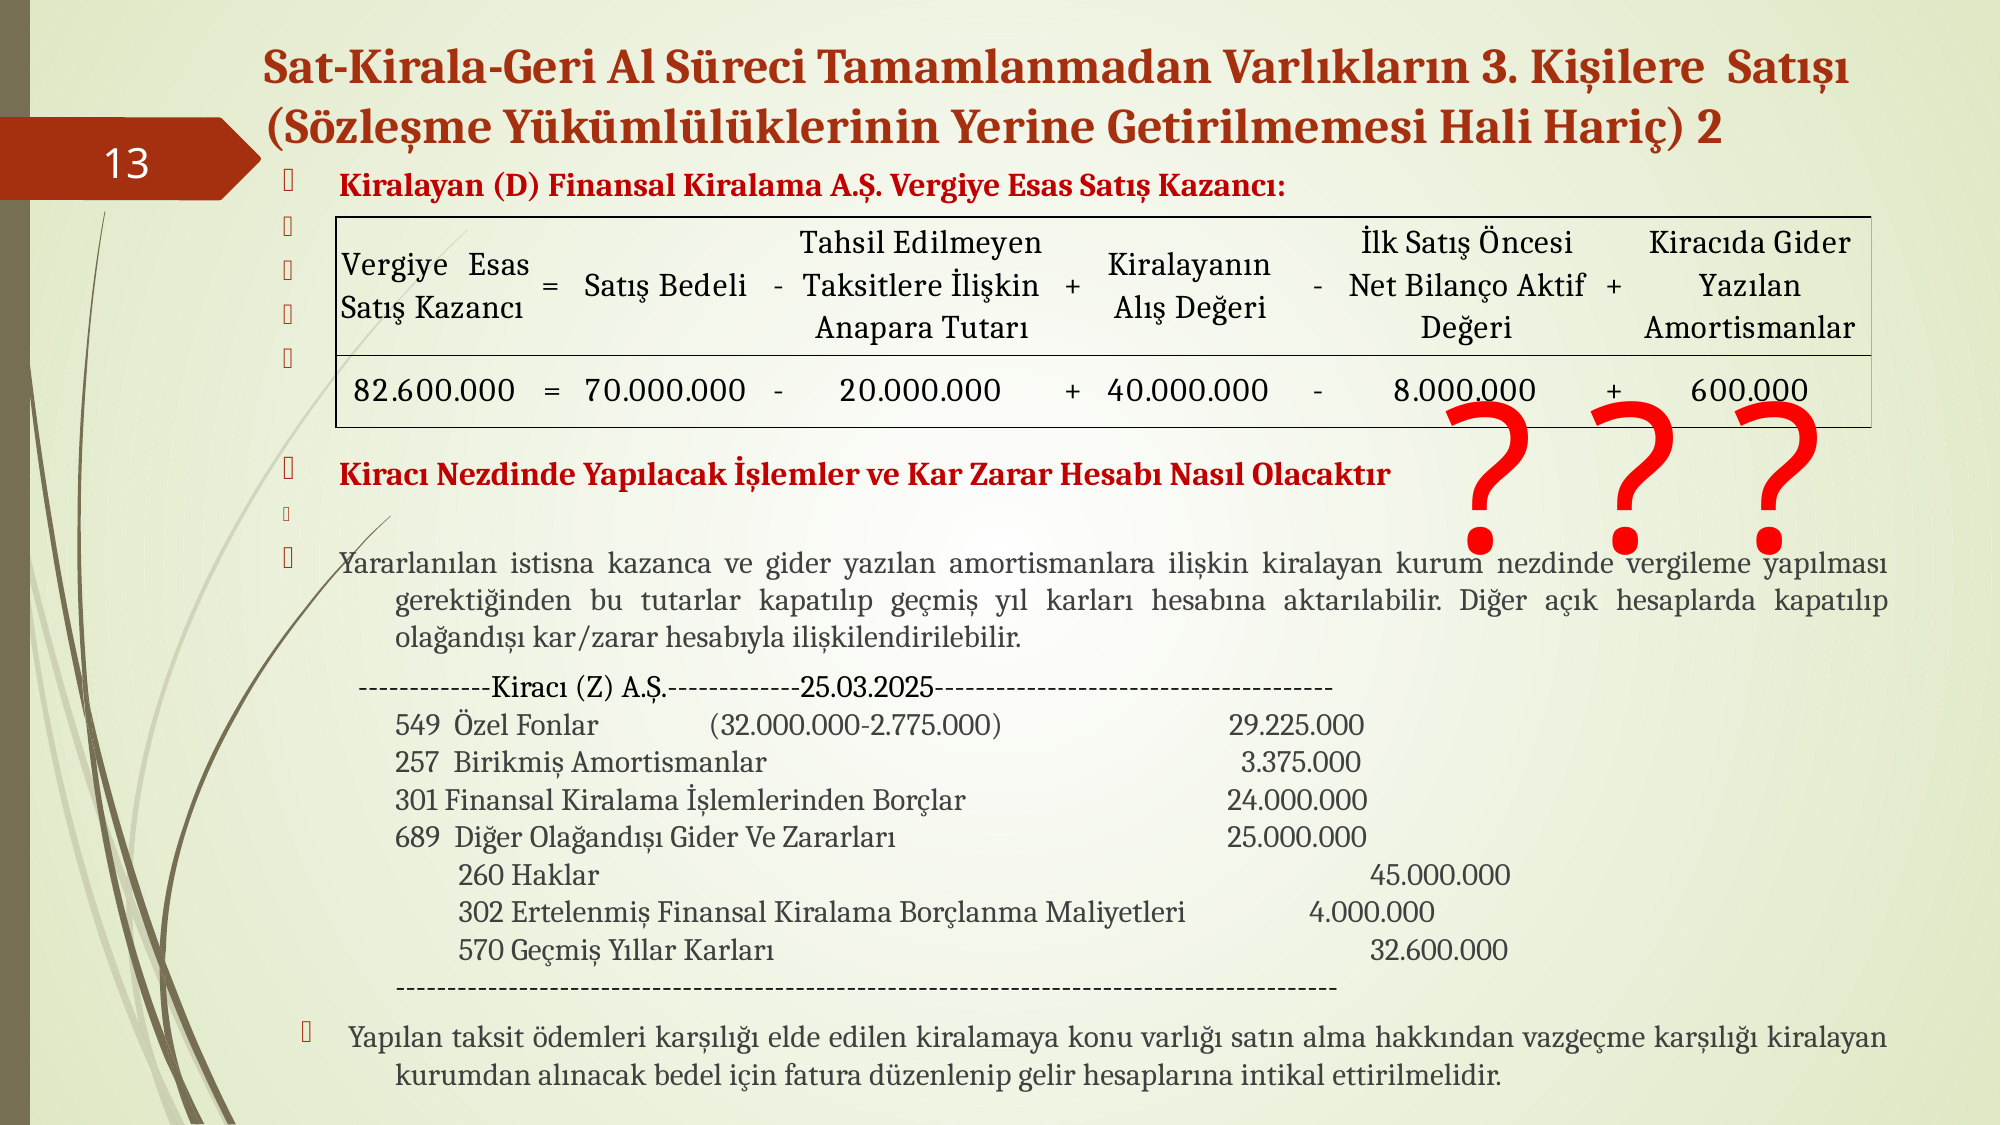

# Sat-Kirala-Geri Al Süreci Tamamlanmadan Varlıkların 3. Kişilere Satışı (Sözleşme Yükümlülüklerinin Yerine Getirilmemesi Hali Hariç) 2
Kiralayan (D) Finansal Kiralama A.Ş. Vergiye Esas Satış Kazancı:
Kiracı Nezdinde Yapılacak İşlemler ve Kar Zarar Hesabı Nasıl Olacaktır
Yararlanılan istisna kazanca ve gider yazılan amortismanlara ilişkin kiralayan kurum nezdinde vergileme yapılması gerektiğinden bu tutarlar kapatılıp geçmiş yıl karları hesabına aktarılabilir. Diğer açık hesaplarda kapatılıp olağandışı kar/zarar hesabıyla ilişkilendirilebilir.
	-------------Kiracı (Z) A.Ş.-------------25.03.2025---------------------------------------
549 Özel Fonlar 	 (32.000.000-2.775.000)		 29.225.000
257 Birikmiş Amortismanlar 				 3.375.000
301 Finansal Kiralama İşlemlerinden Borçlar 				 24.000.000
689 Diğer Olağandışı Gider Ve Zararları 				 25.000.000
 260 Haklar 						45.000.000
	 302 Ertelenmiş Finansal Kiralama Borçlanma Maliyetleri 	 	 4.000.000
 570 Geçmiş Yıllar Karları						32.600.000
--------------------------------------------------------------------------------------------
Yapılan taksit ödemleri karşılığı elde edilen kiralamaya konu varlığı satın alma hakkından vazgeçme karşılığı kiralayan kurumdan alınacak bedel için fatura düzenlenip gelir hesaplarına intikal ettirilmelidir.
? ? ?